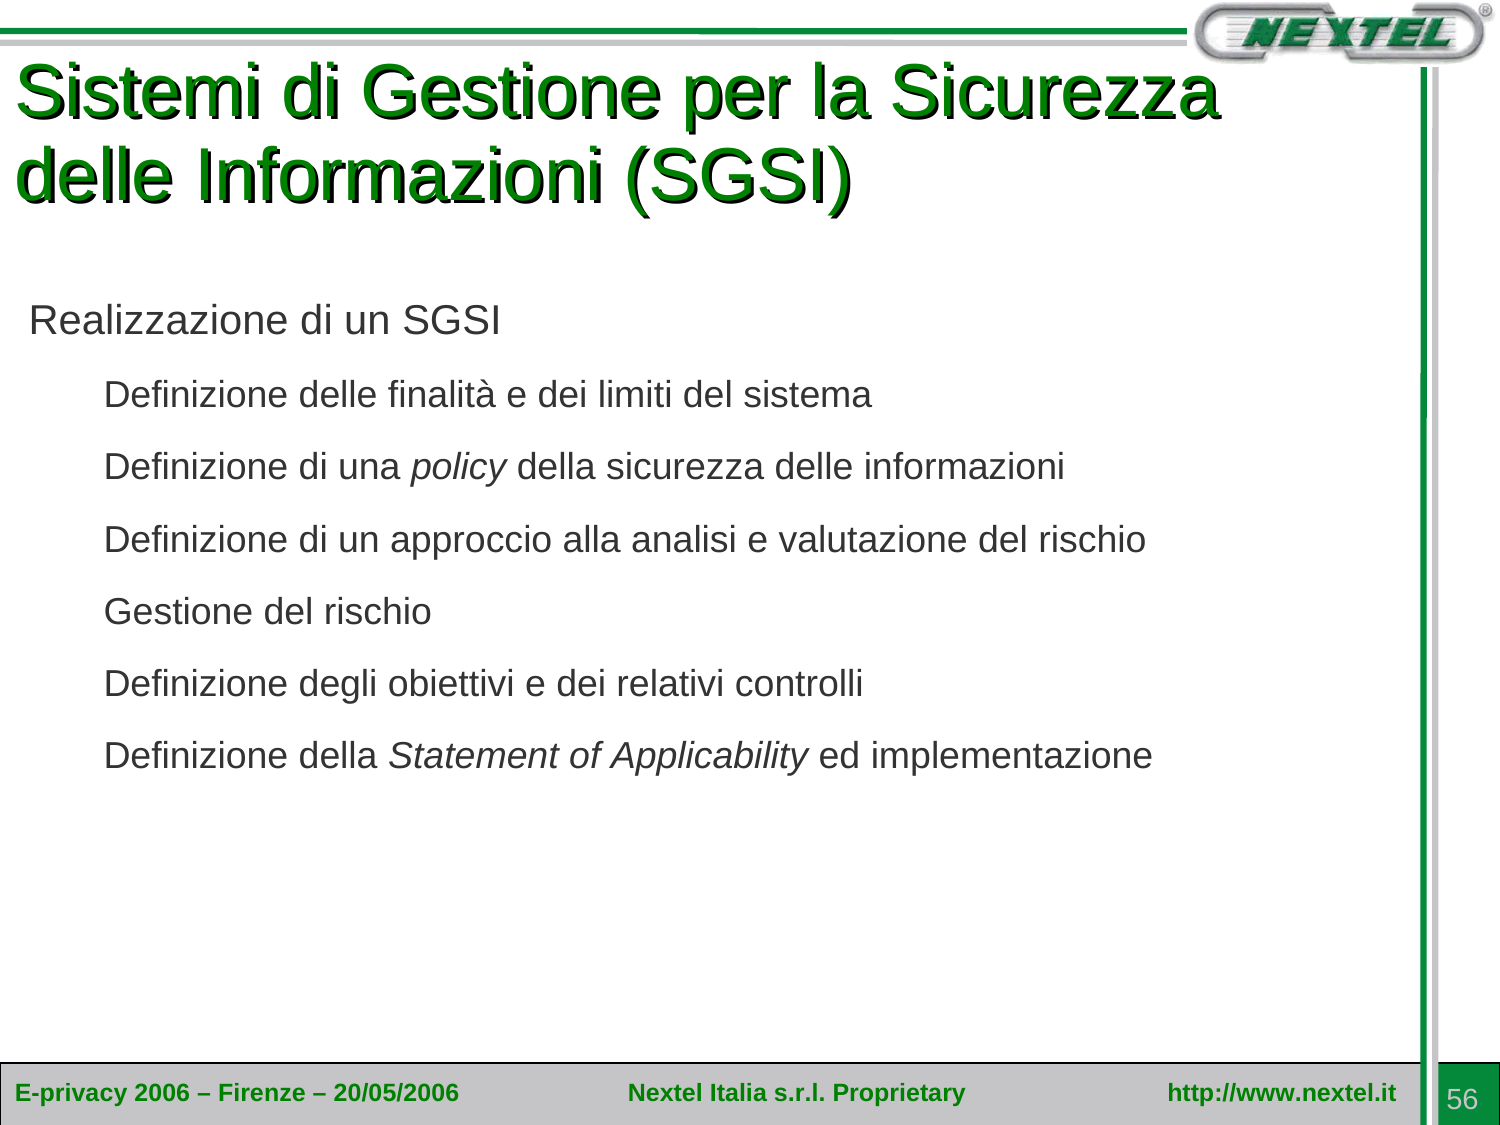

Sistemi di Gestione per la Sicurezza delle Informazioni (SGSI)
# Realizzazione di un SGSI
Definizione delle finalità e dei limiti del sistema
Definizione di una policy della sicurezza delle informazioni
Definizione di un approccio alla analisi e valutazione del rischio
Gestione del rischio
Definizione degli obiettivi e dei relativi controlli
Definizione della Statement of Applicability ed implementazione
56